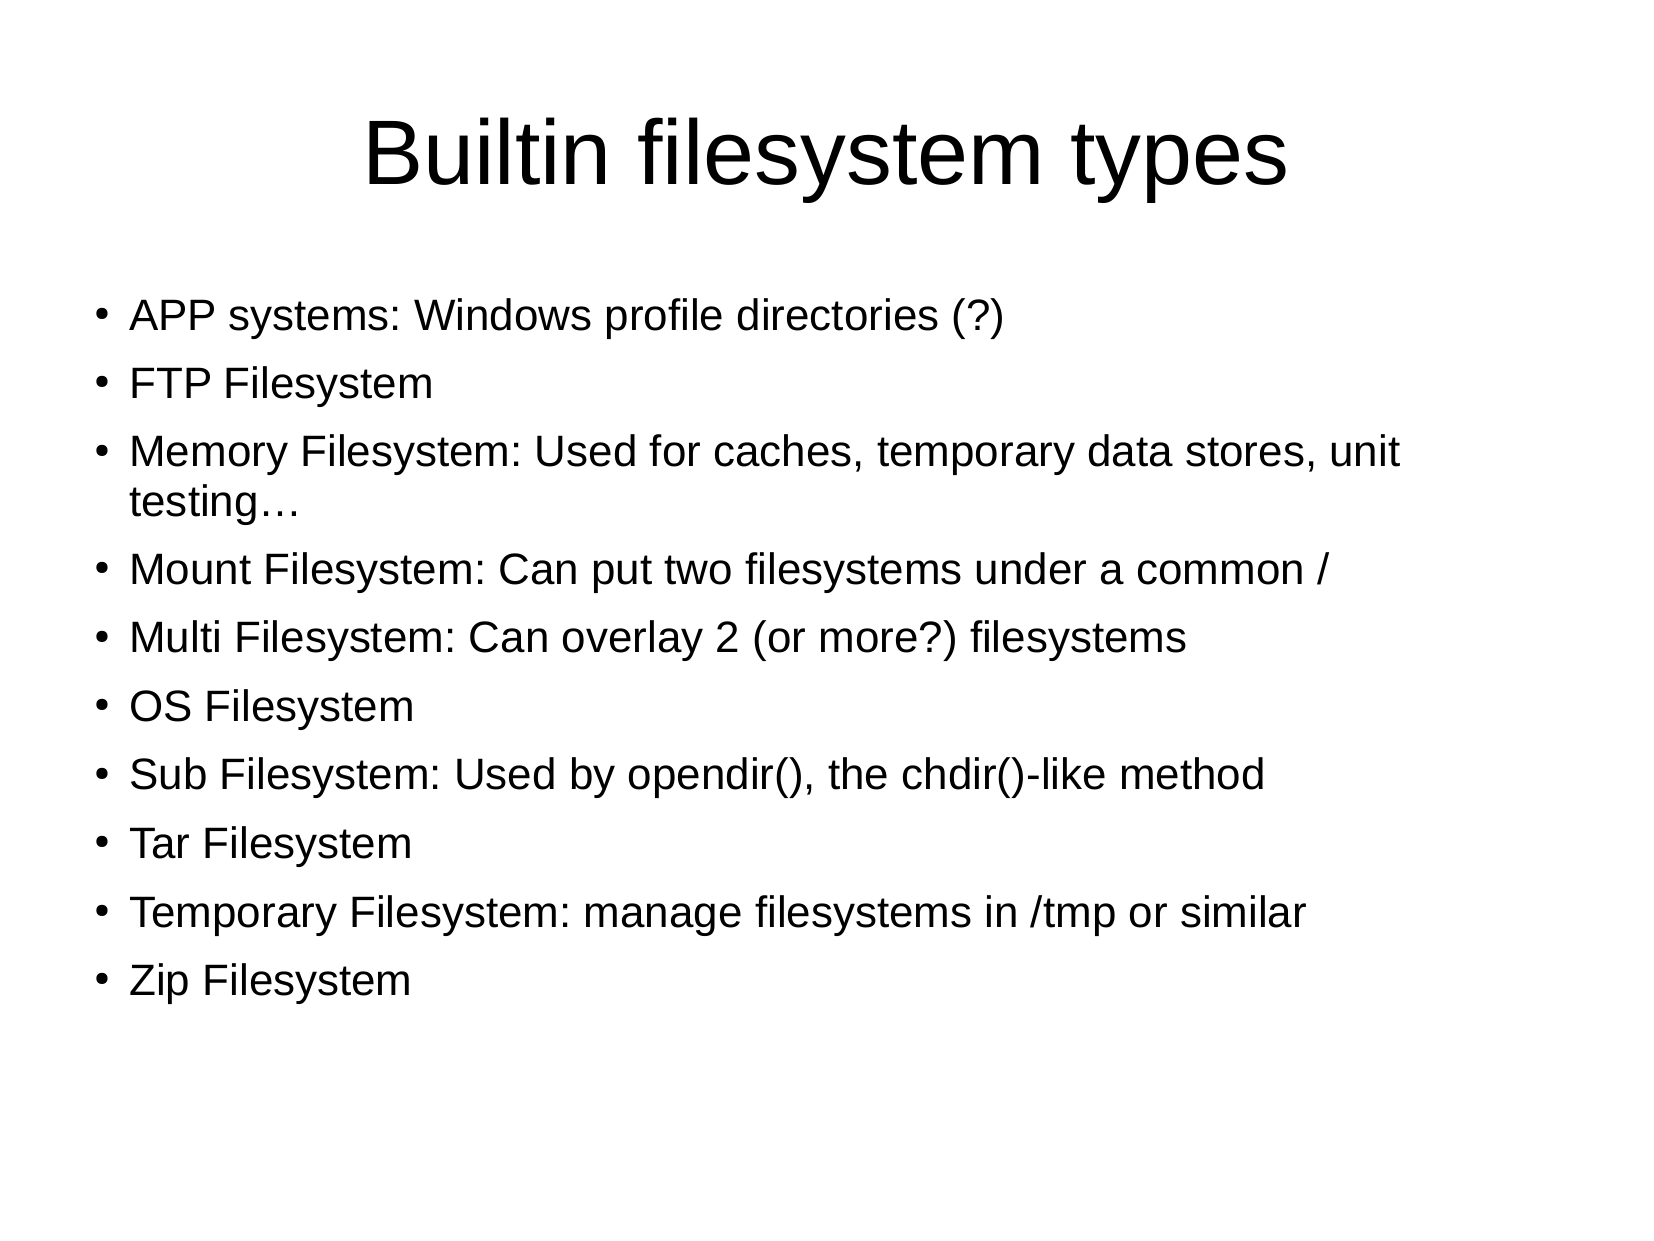

# Builtin filesystem types
APP systems: Windows profile directories (?)
FTP Filesystem
Memory Filesystem: Used for caches, temporary data stores, unit testing…
Mount Filesystem: Can put two filesystems under a common /
Multi Filesystem: Can overlay 2 (or more?) filesystems
OS Filesystem
Sub Filesystem: Used by opendir(), the chdir()-like method
Tar Filesystem
Temporary Filesystem: manage filesystems in /tmp or similar
Zip Filesystem